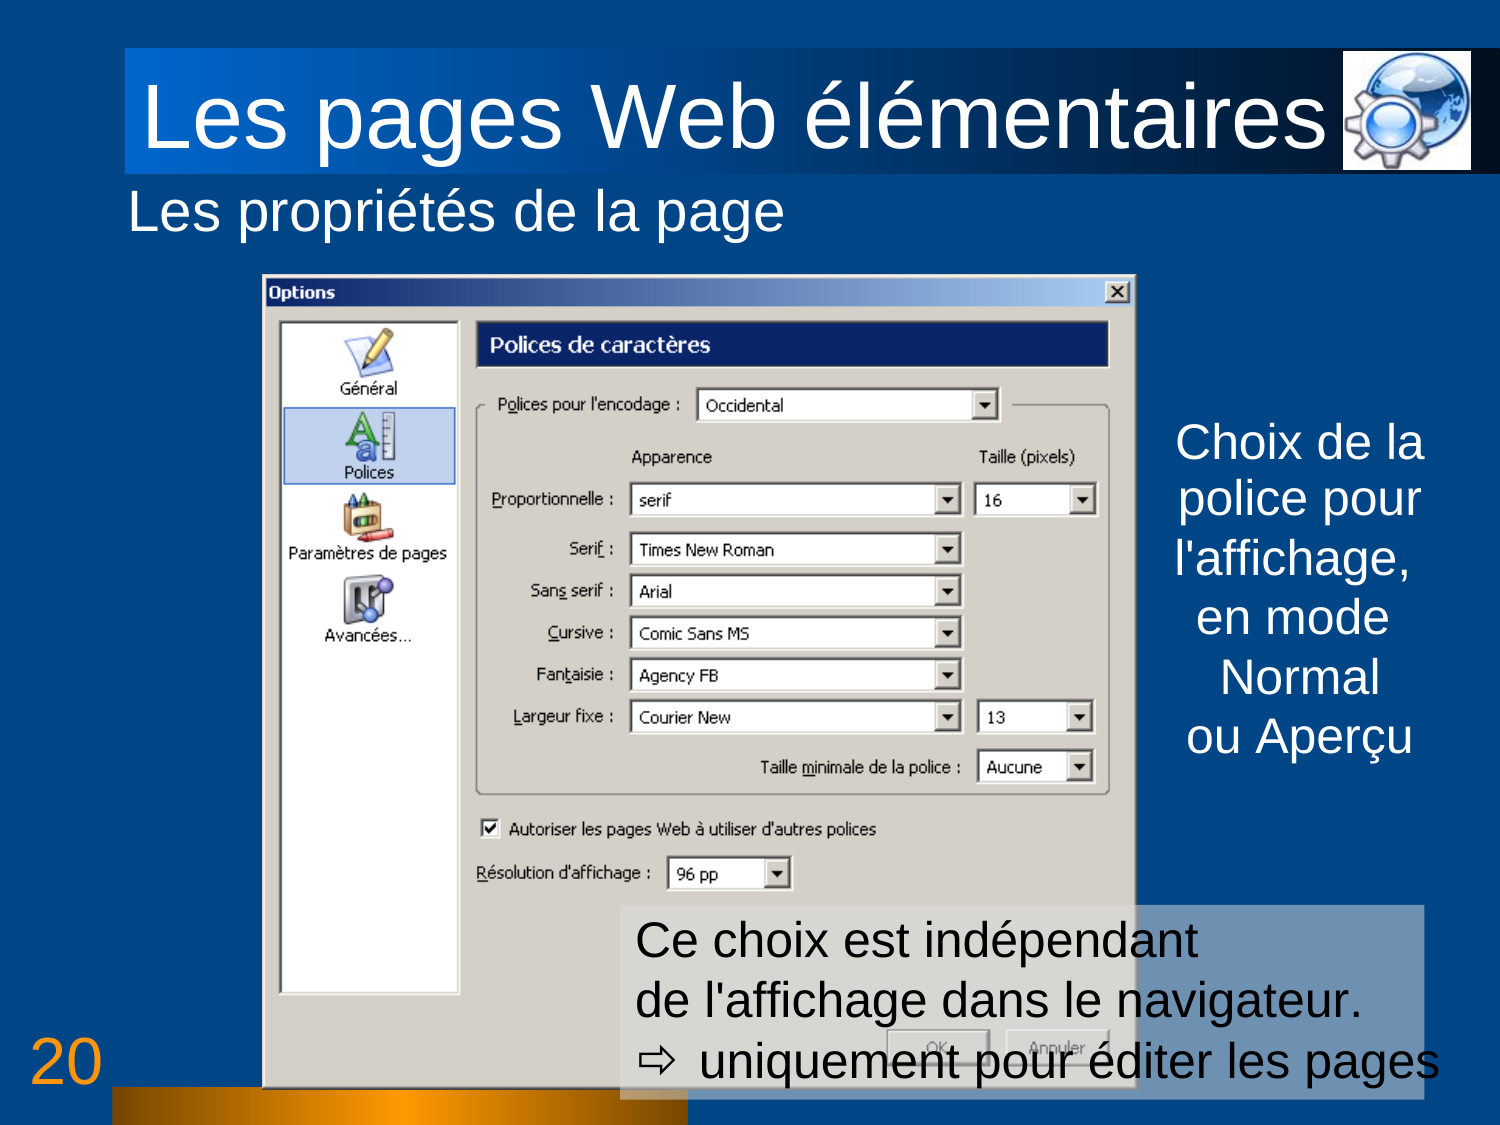

Les pages Web élémentaires
# Les propriétés de la page
Choix de la police pour
l'affichage,
en mode
Normal
ou Aperçu
Ce choix est indépendant
de l'affichage dans le navigateur.
 uniquement pour éditer les pages